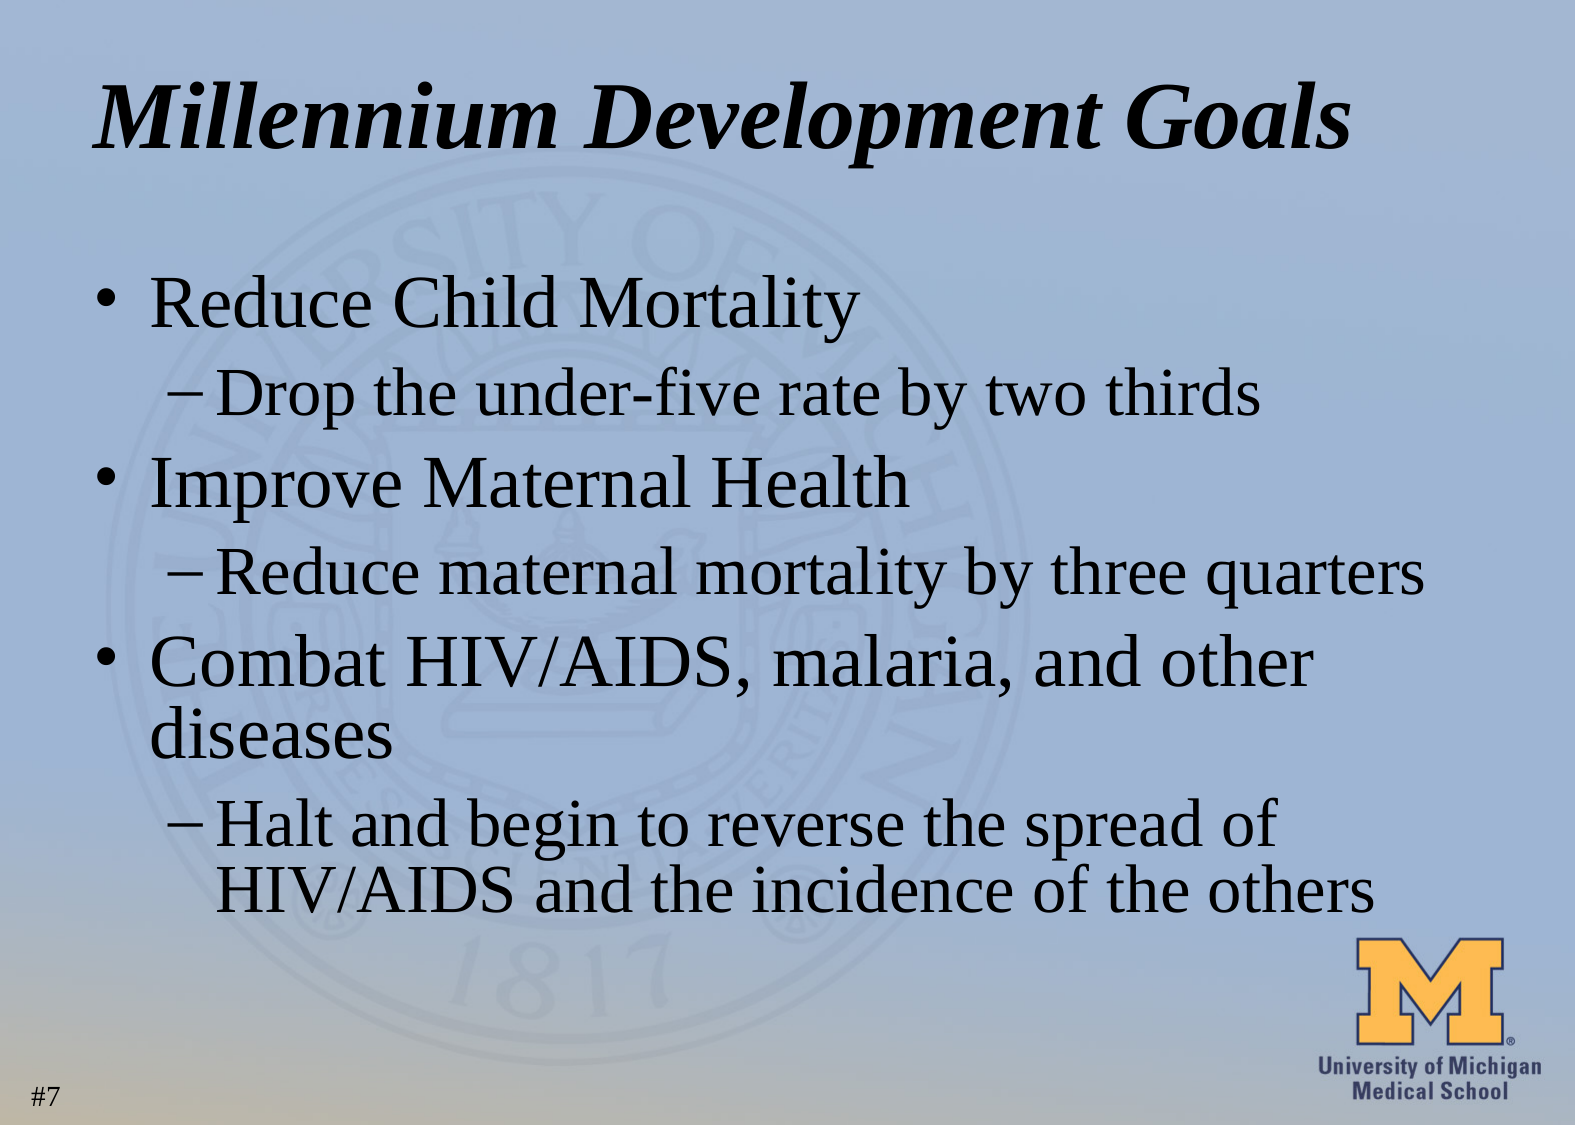

# Millennium Development Goals
Reduce Child Mortality
Drop the under-five rate by two thirds
Improve Maternal Health
Reduce maternal mortality by three quarters
Combat HIV/AIDS, malaria, and other diseases
Halt and begin to reverse the spread of HIV/AIDS and the incidence of the others